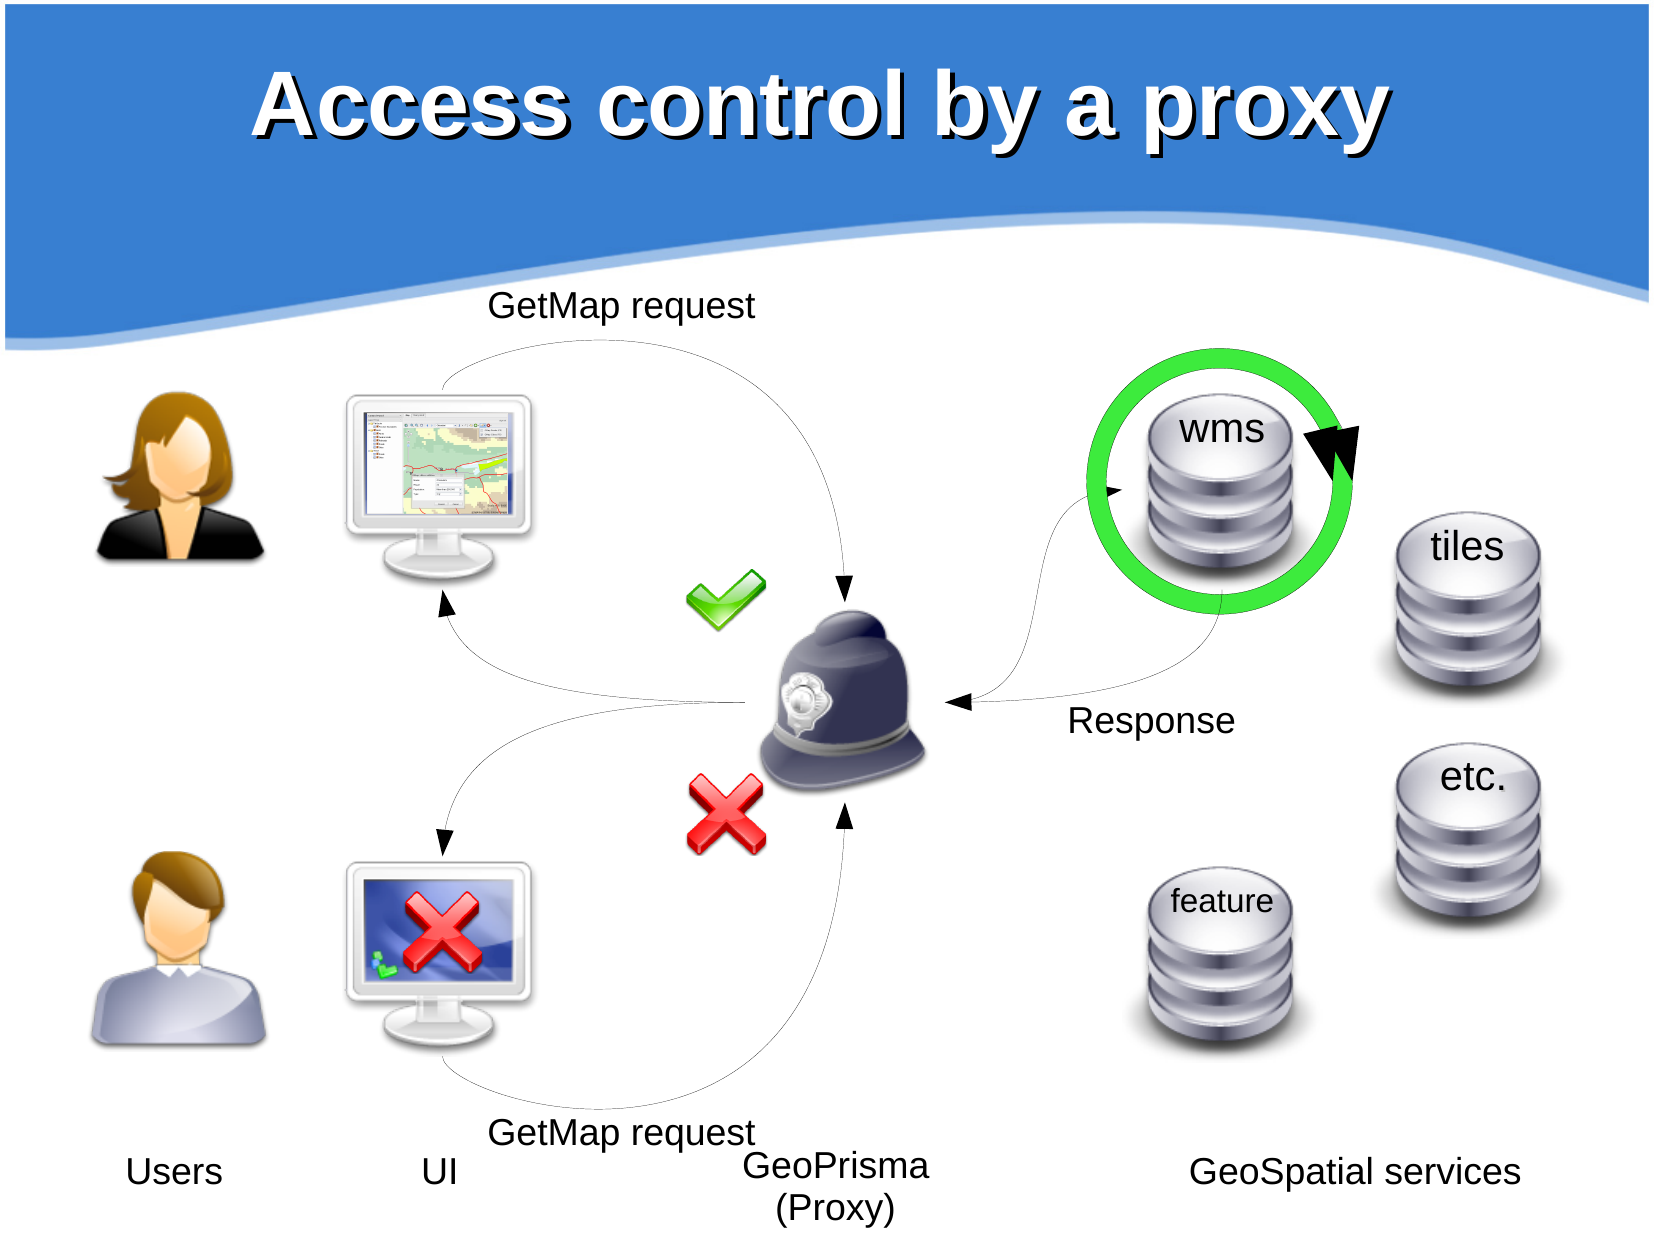

# Access control by a proxy
GetMap request
wms
tiles
Response
etc.
feature
GetMap request
GeoPrisma (Proxy)
Users
UI
GeoSpatial services